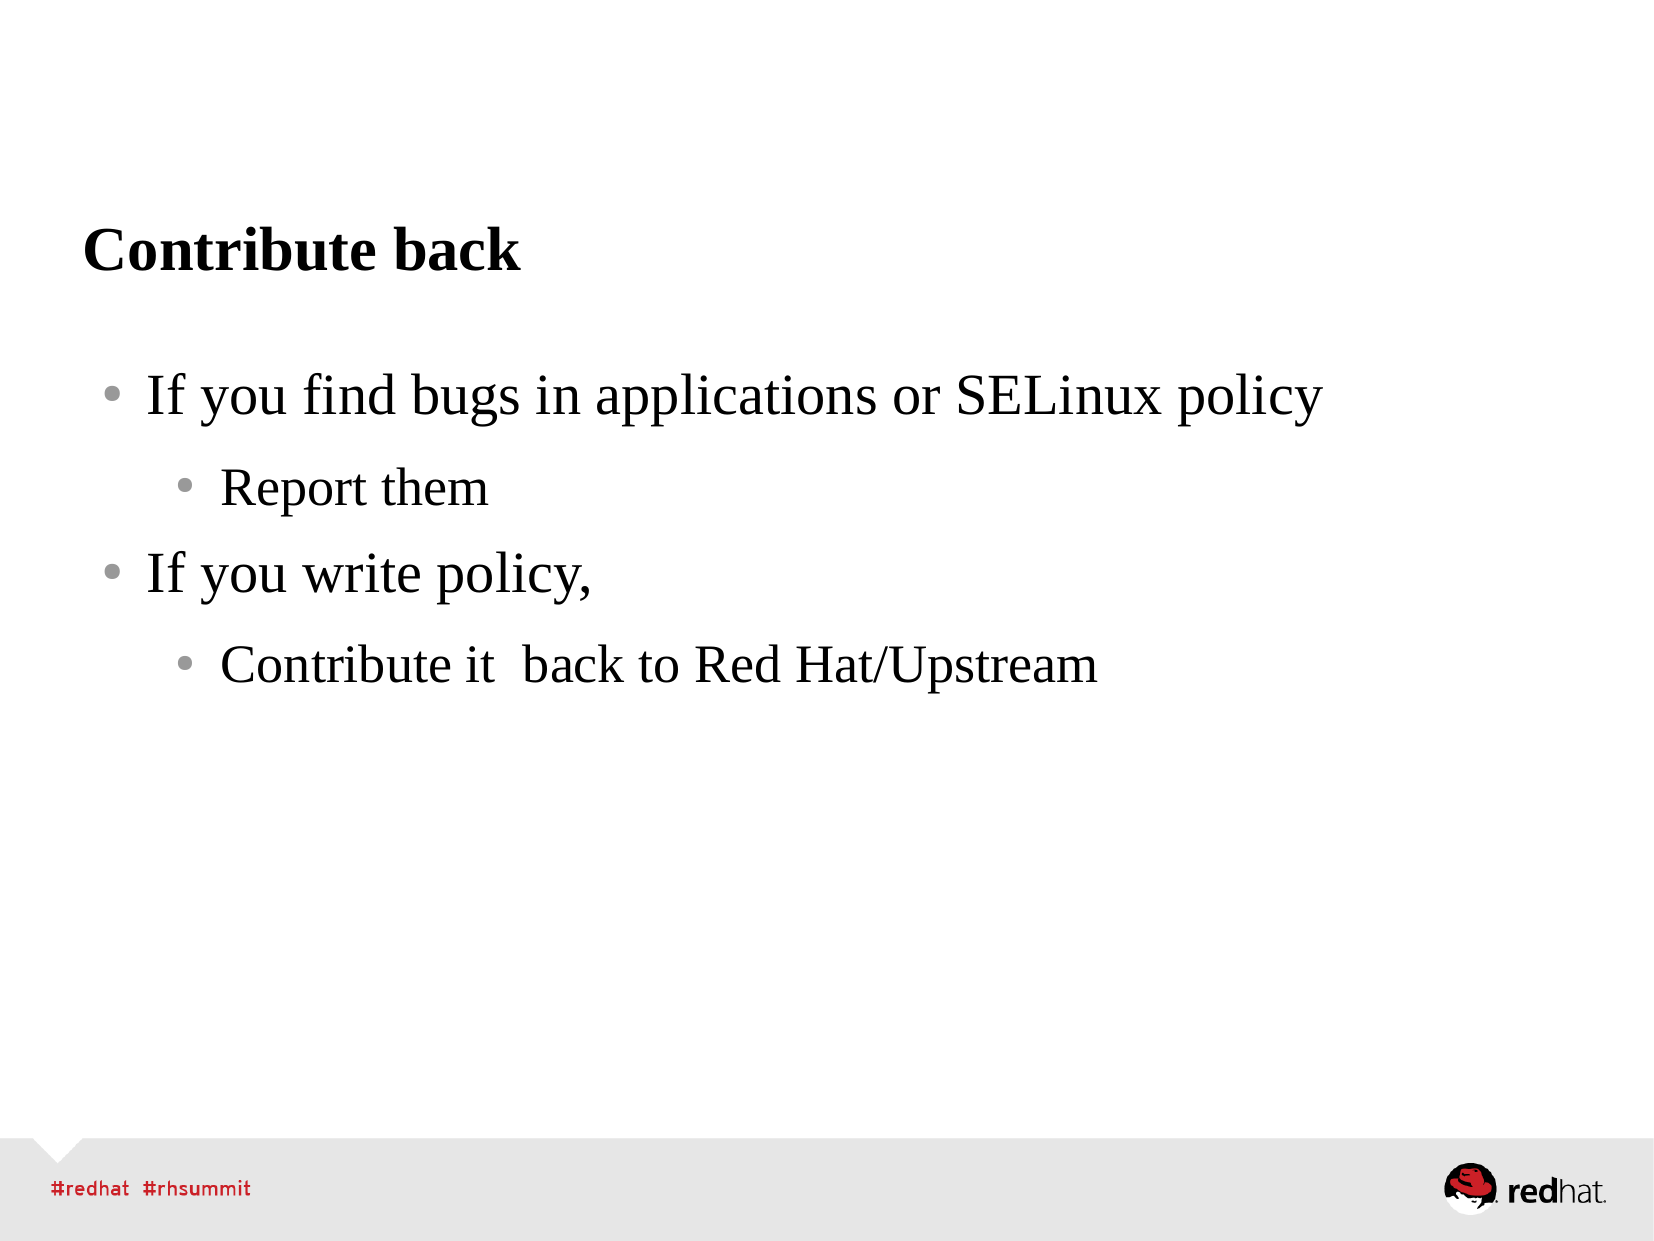

# Contribute back
If you find bugs in applications or SELinux policy
Report them
If you write policy,
Contribute it back to Red Hat/Upstream